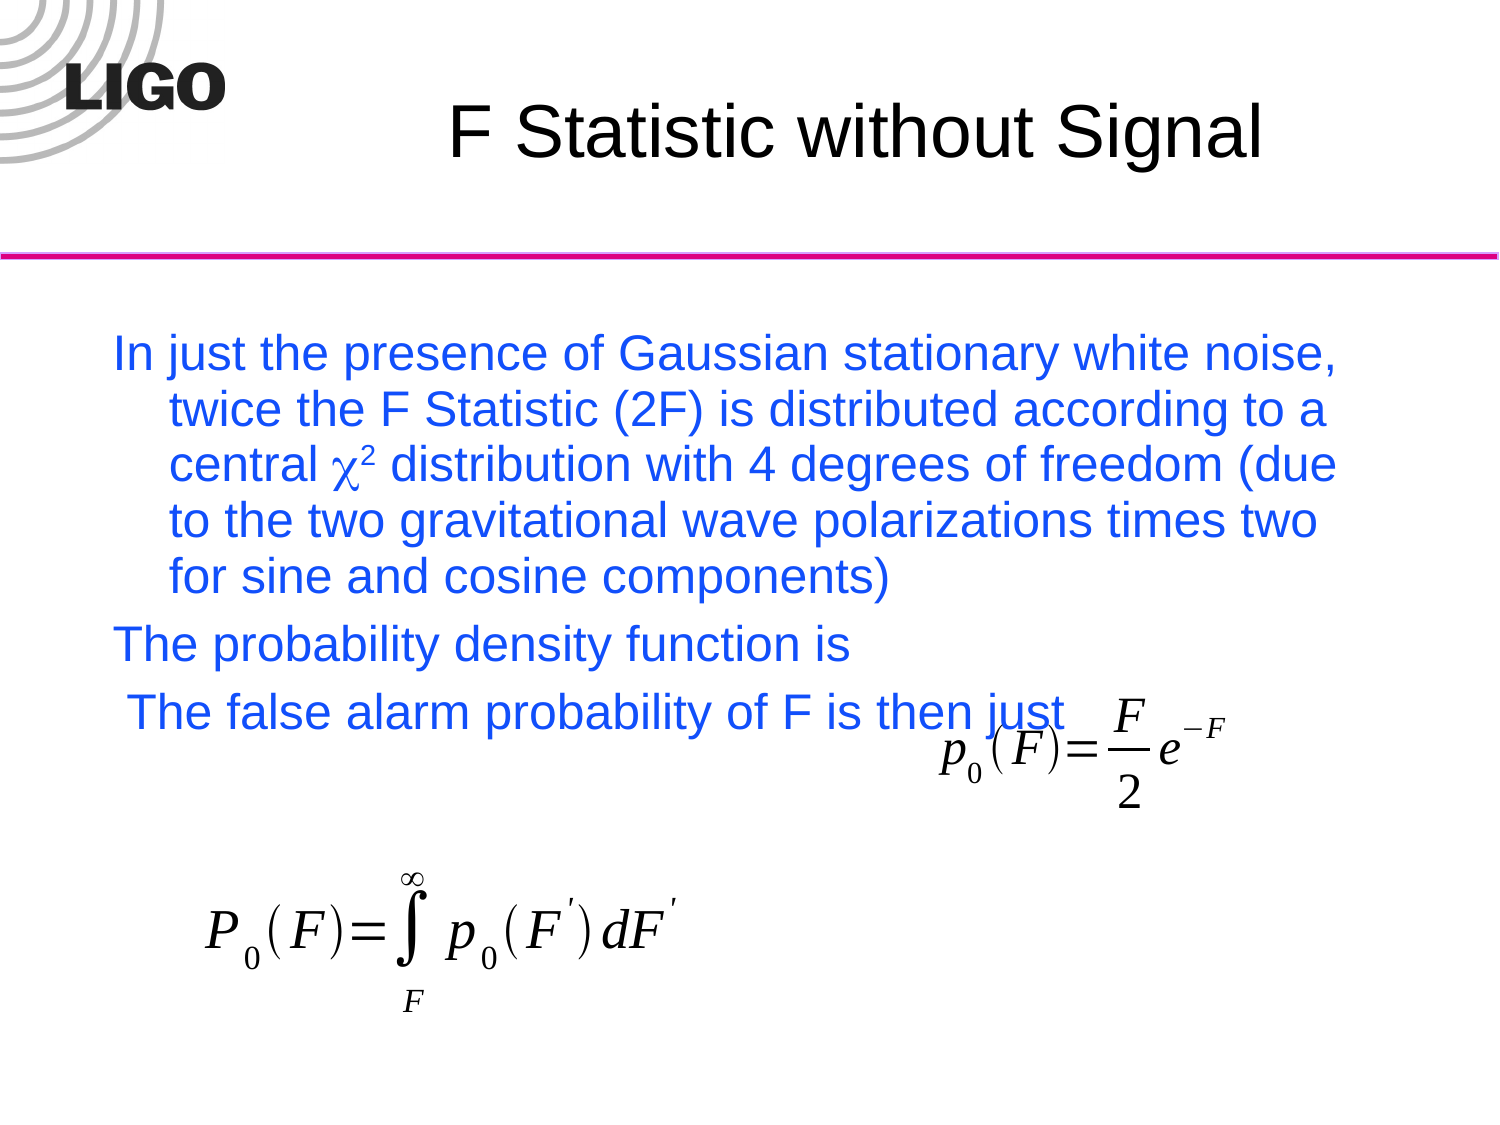

# F Statistic without Signal
In just the presence of Gaussian stationary white noise, twice the F Statistic (2F) is distributed according to a central 2 distribution with 4 degrees of freedom (due to the two gravitational wave polarizations times two for sine and cosine components)
The probability density function is
 The false alarm probability of F is then just